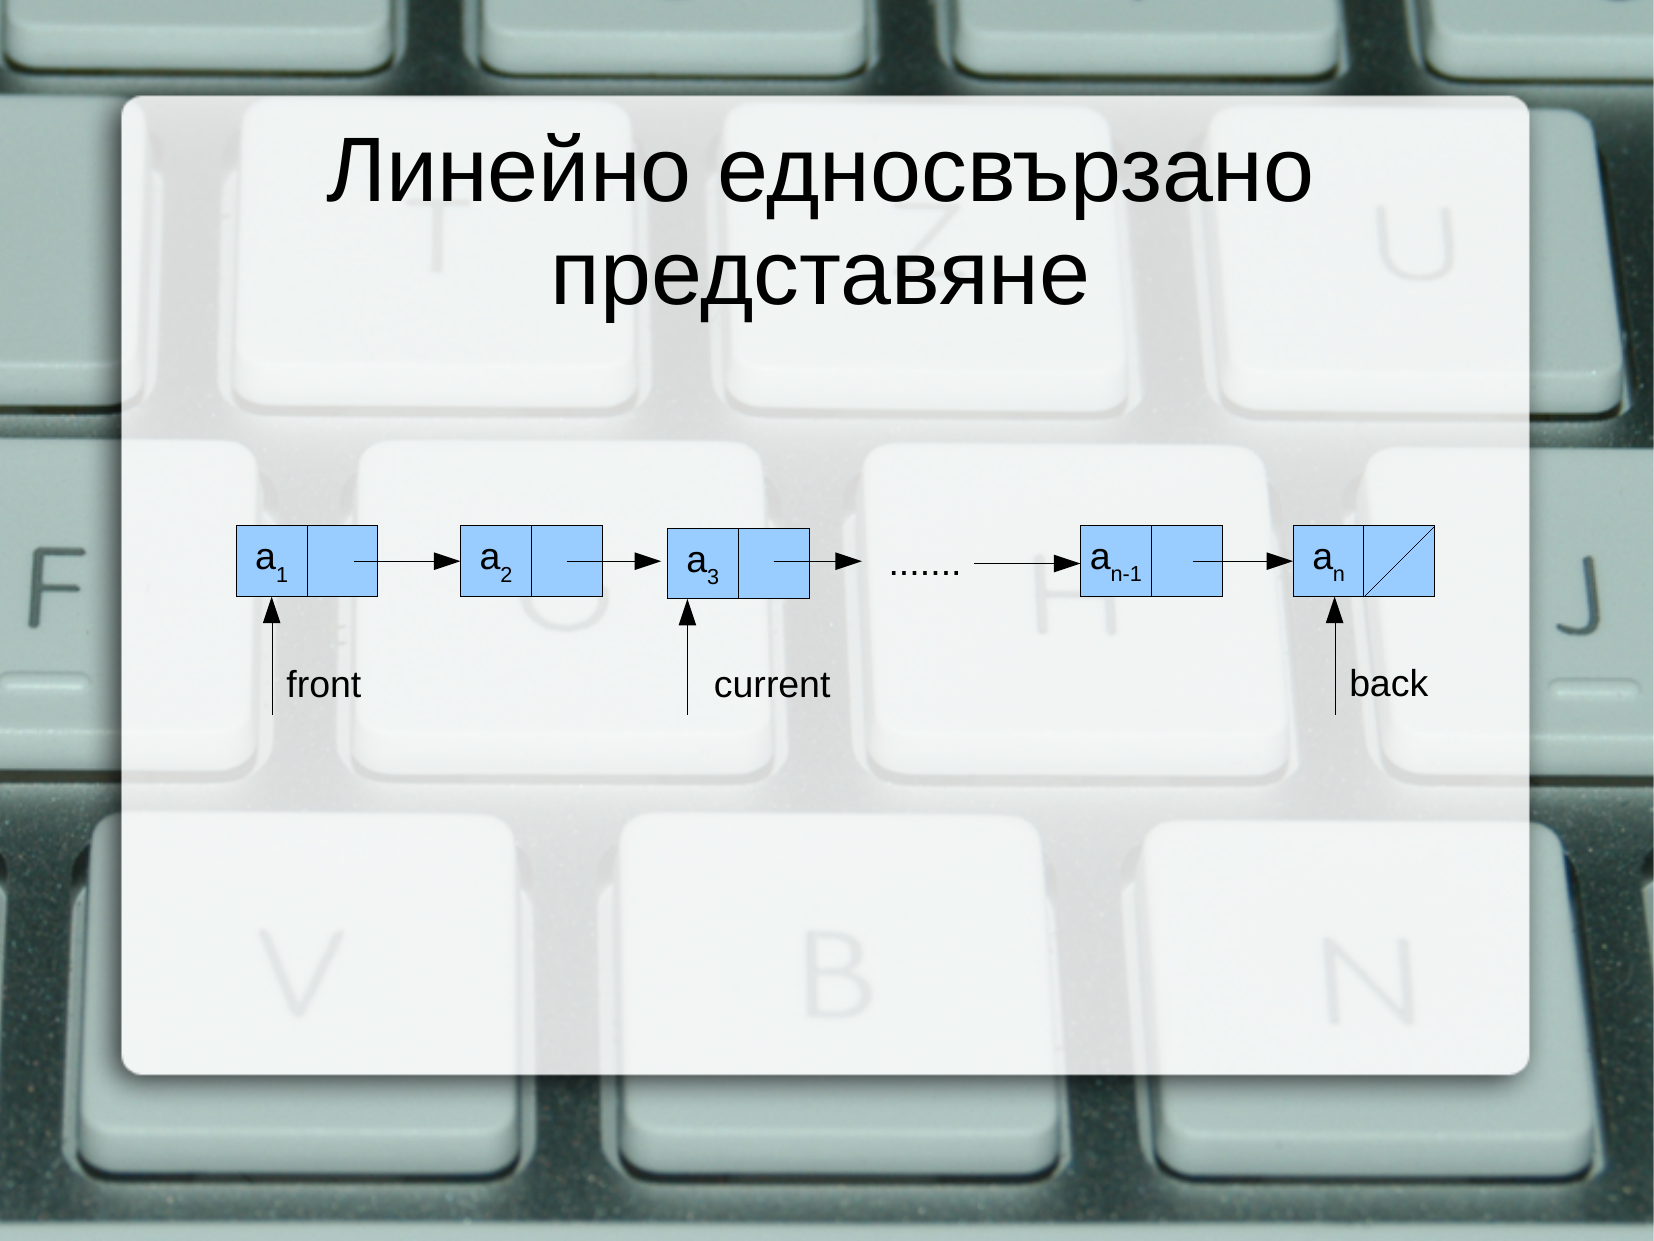

# Линейно едносвързано представяне
an-1
an
a2
a1
a3
.......
back
front
current